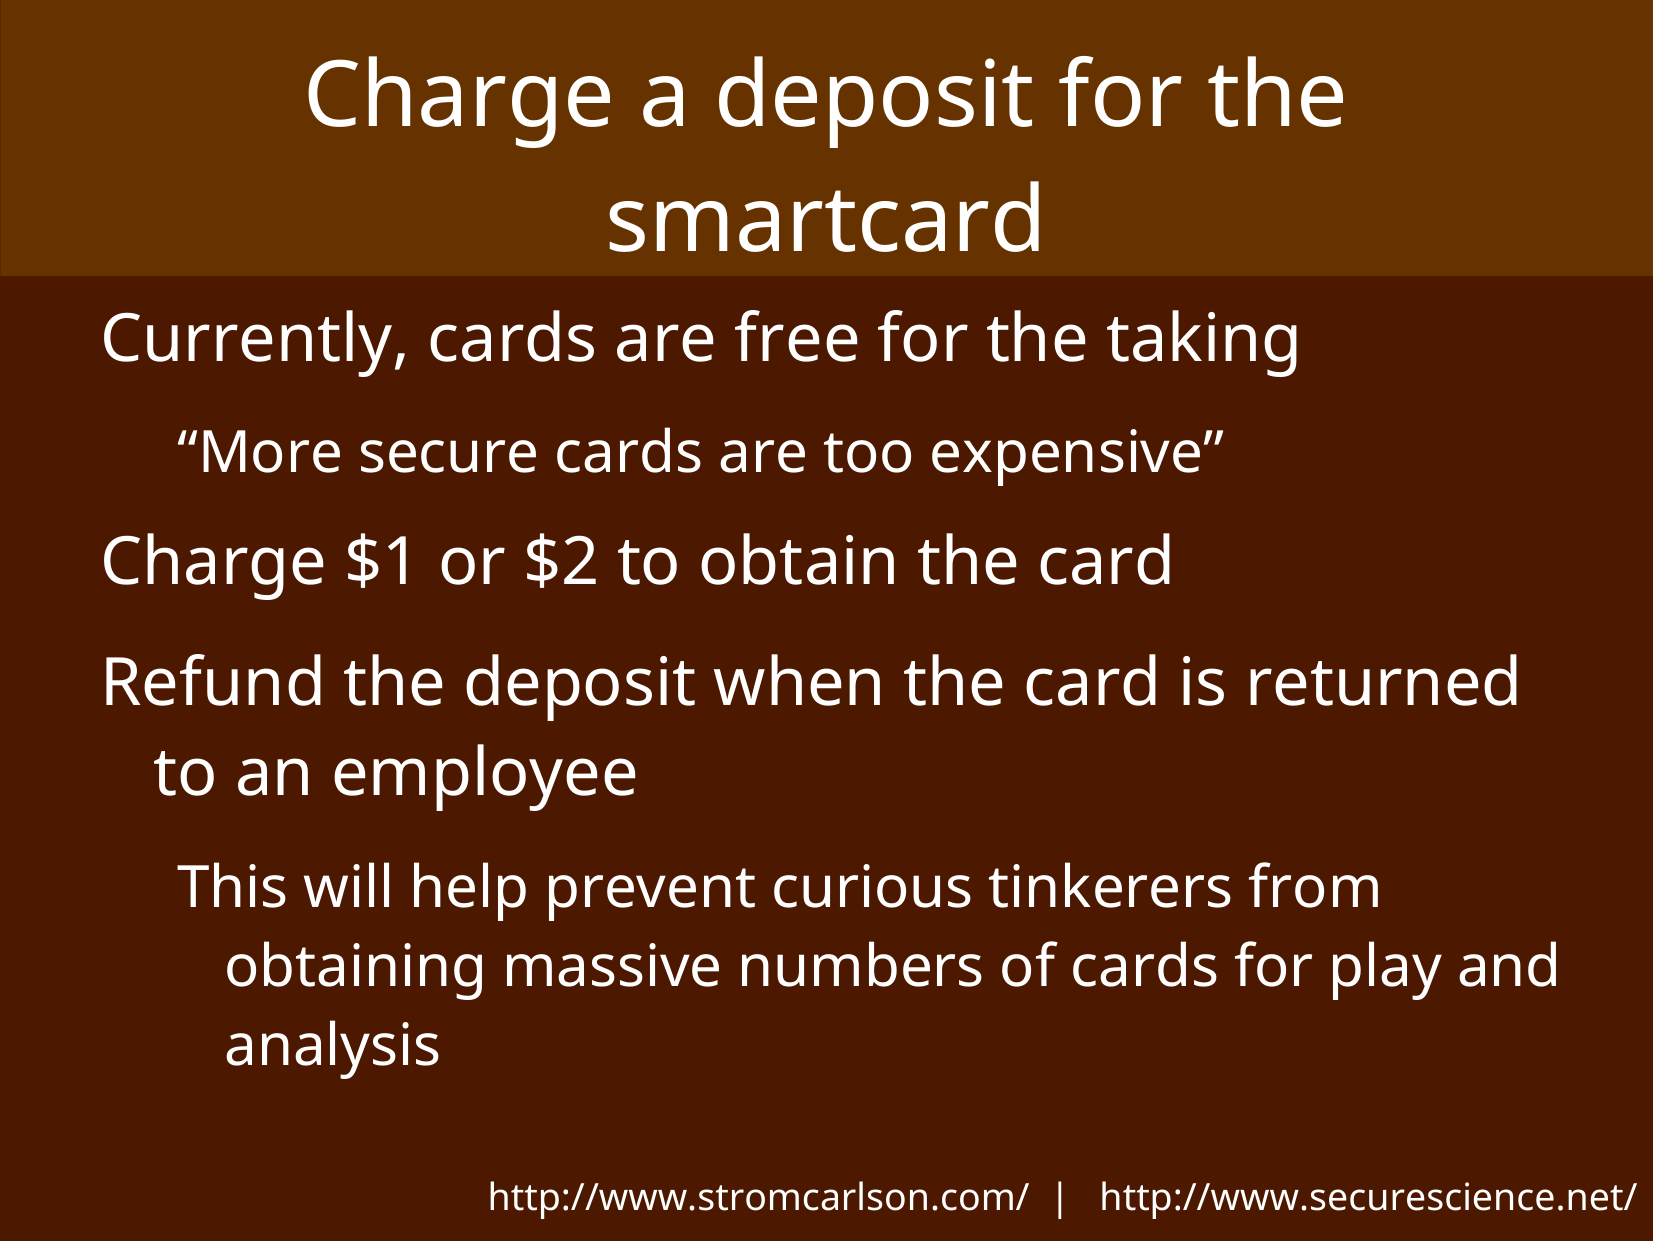

# Charge a deposit for the smartcard
Currently, cards are free for the taking
“More secure cards are too expensive”
Charge $1 or $2 to obtain the card
Refund the deposit when the card is returned to an employee
This will help prevent curious tinkerers from obtaining massive numbers of cards for play and analysis